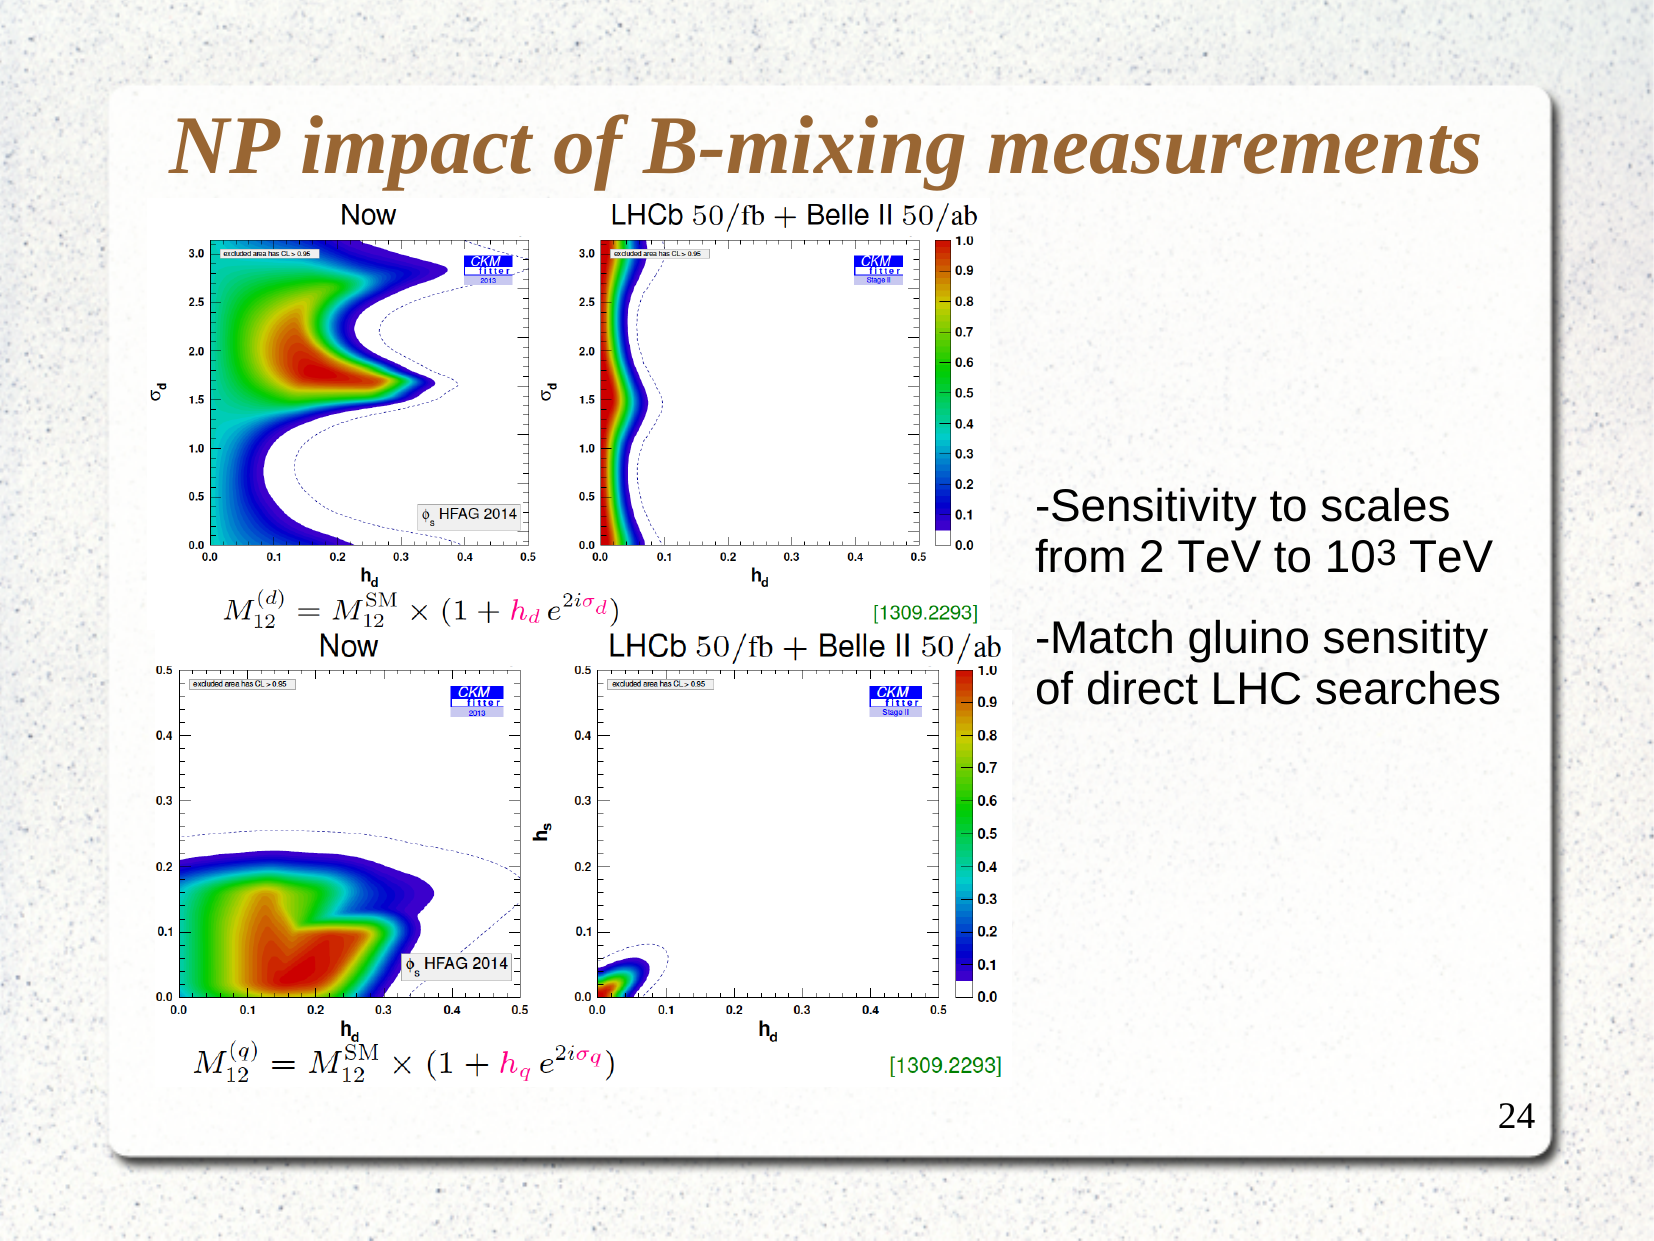

# NP impact of B-mixing measurements
-Sensitivity to scales from 2 TeV to 103 TeV
-Match gluino sensitity of direct LHC searches
24